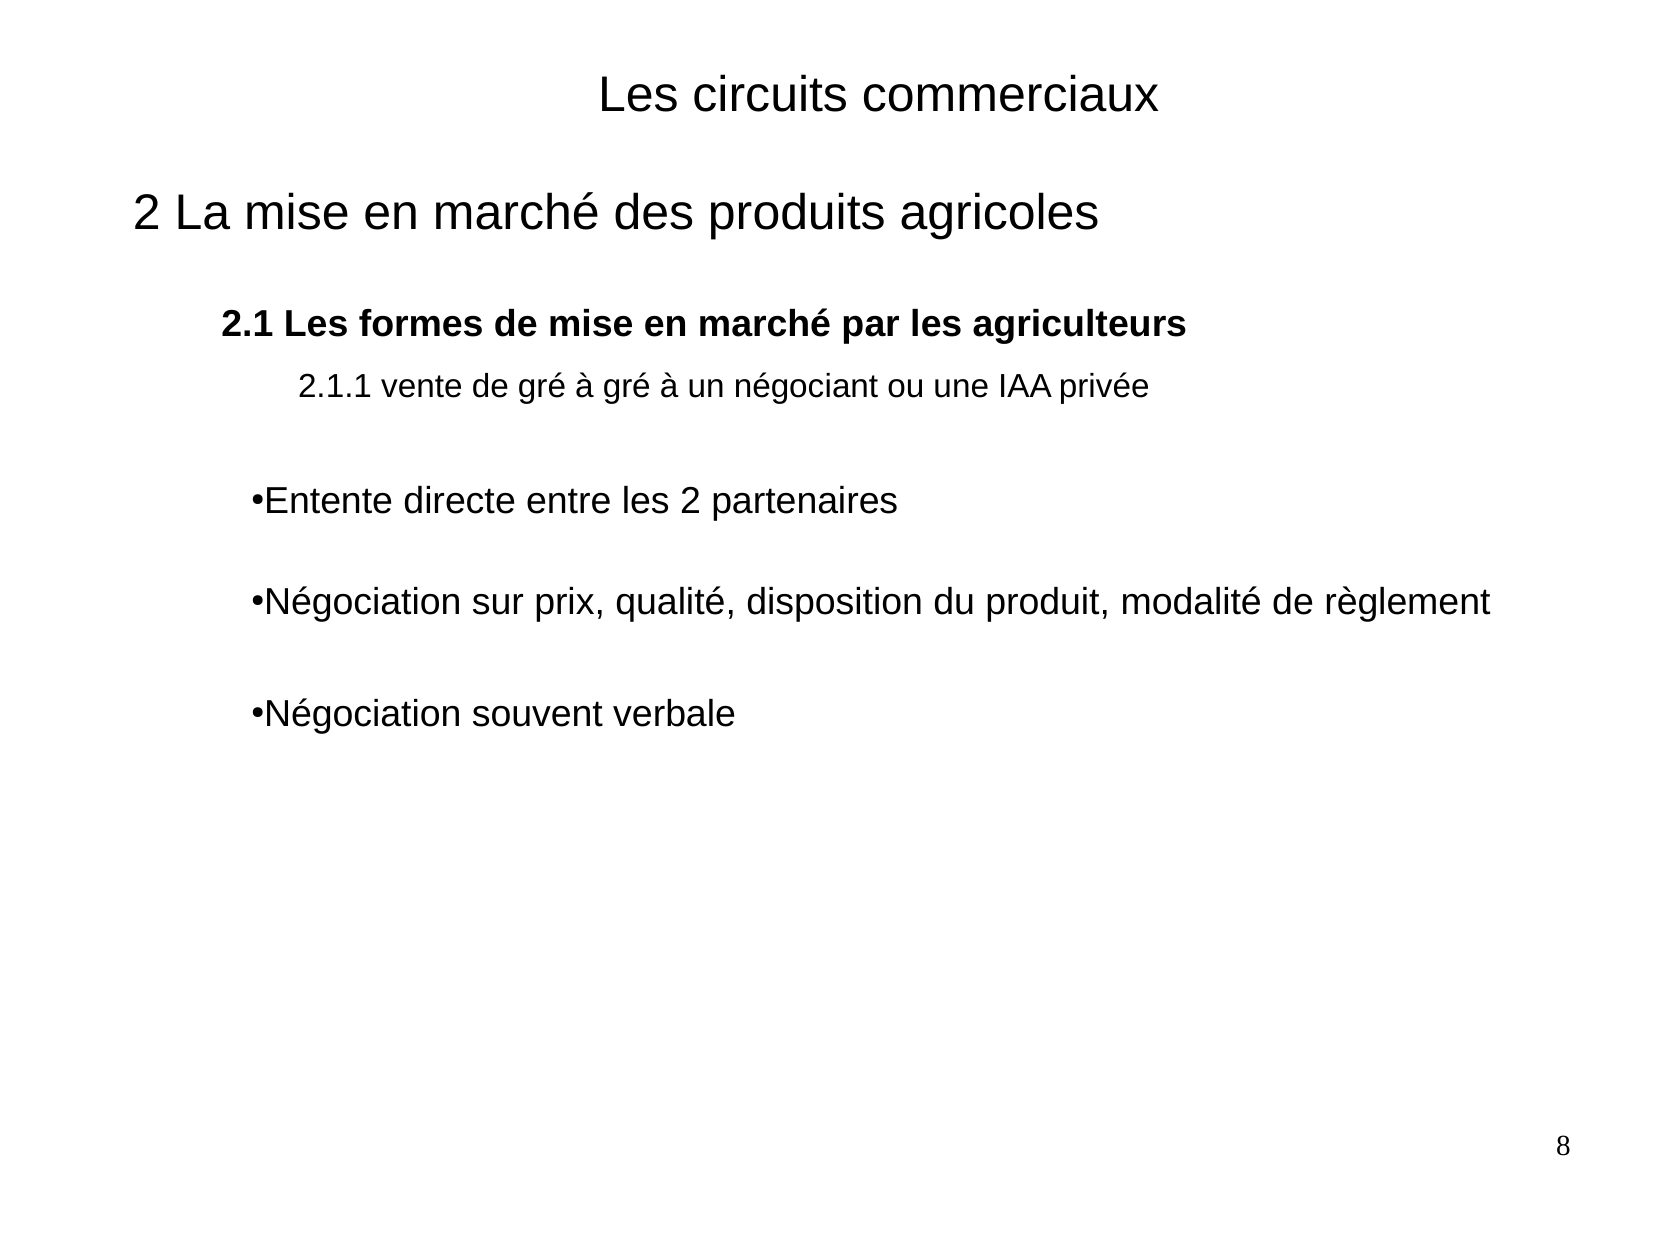

Les circuits commerciaux
2 La mise en marché des produits agricoles
2.1 Les formes de mise en marché par les agriculteurs
2.1.1 vente de gré à gré à un négociant ou une IAA privée
Entente directe entre les 2 partenaires
Négociation sur prix, qualité, disposition du produit, modalité de règlement
Négociation souvent verbale
8